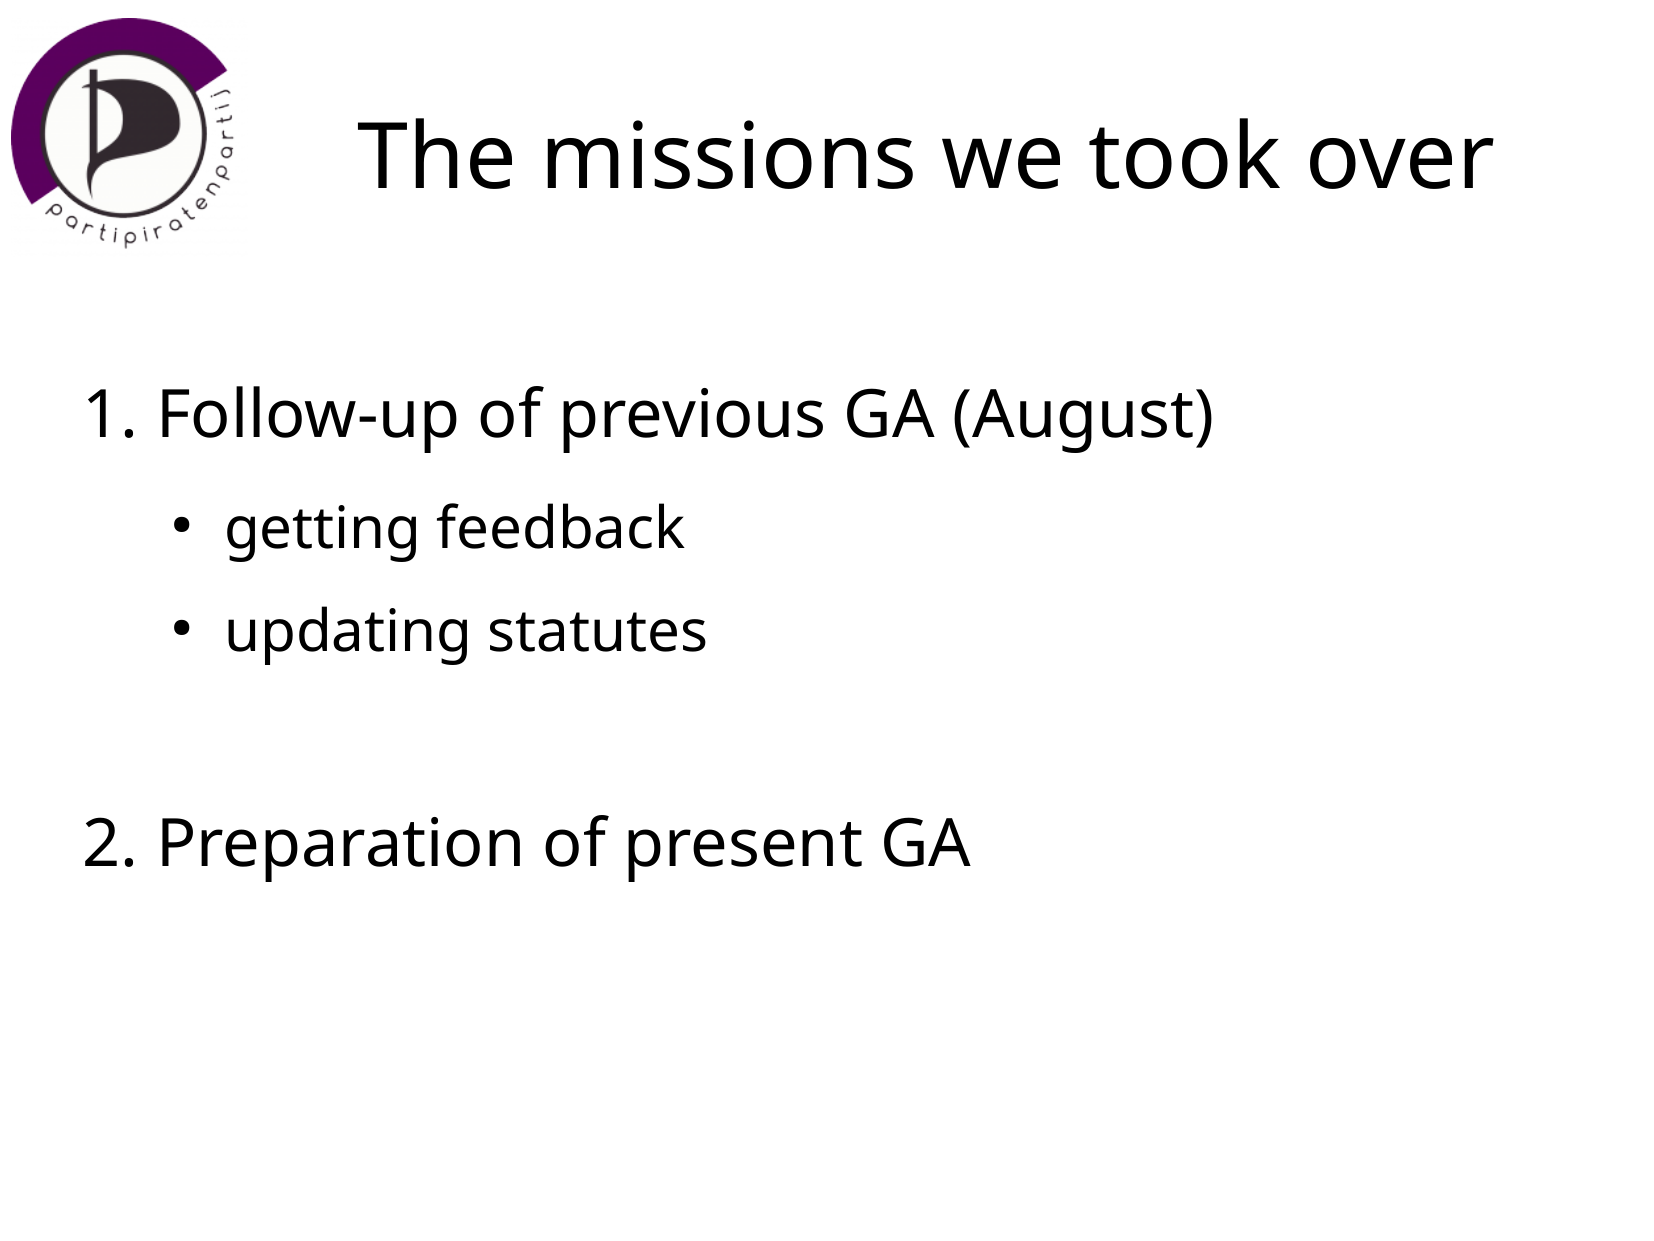

# The missions we took over
1. Follow-up of previous GA (August)
getting feedback
updating statutes
2. Preparation of present GA